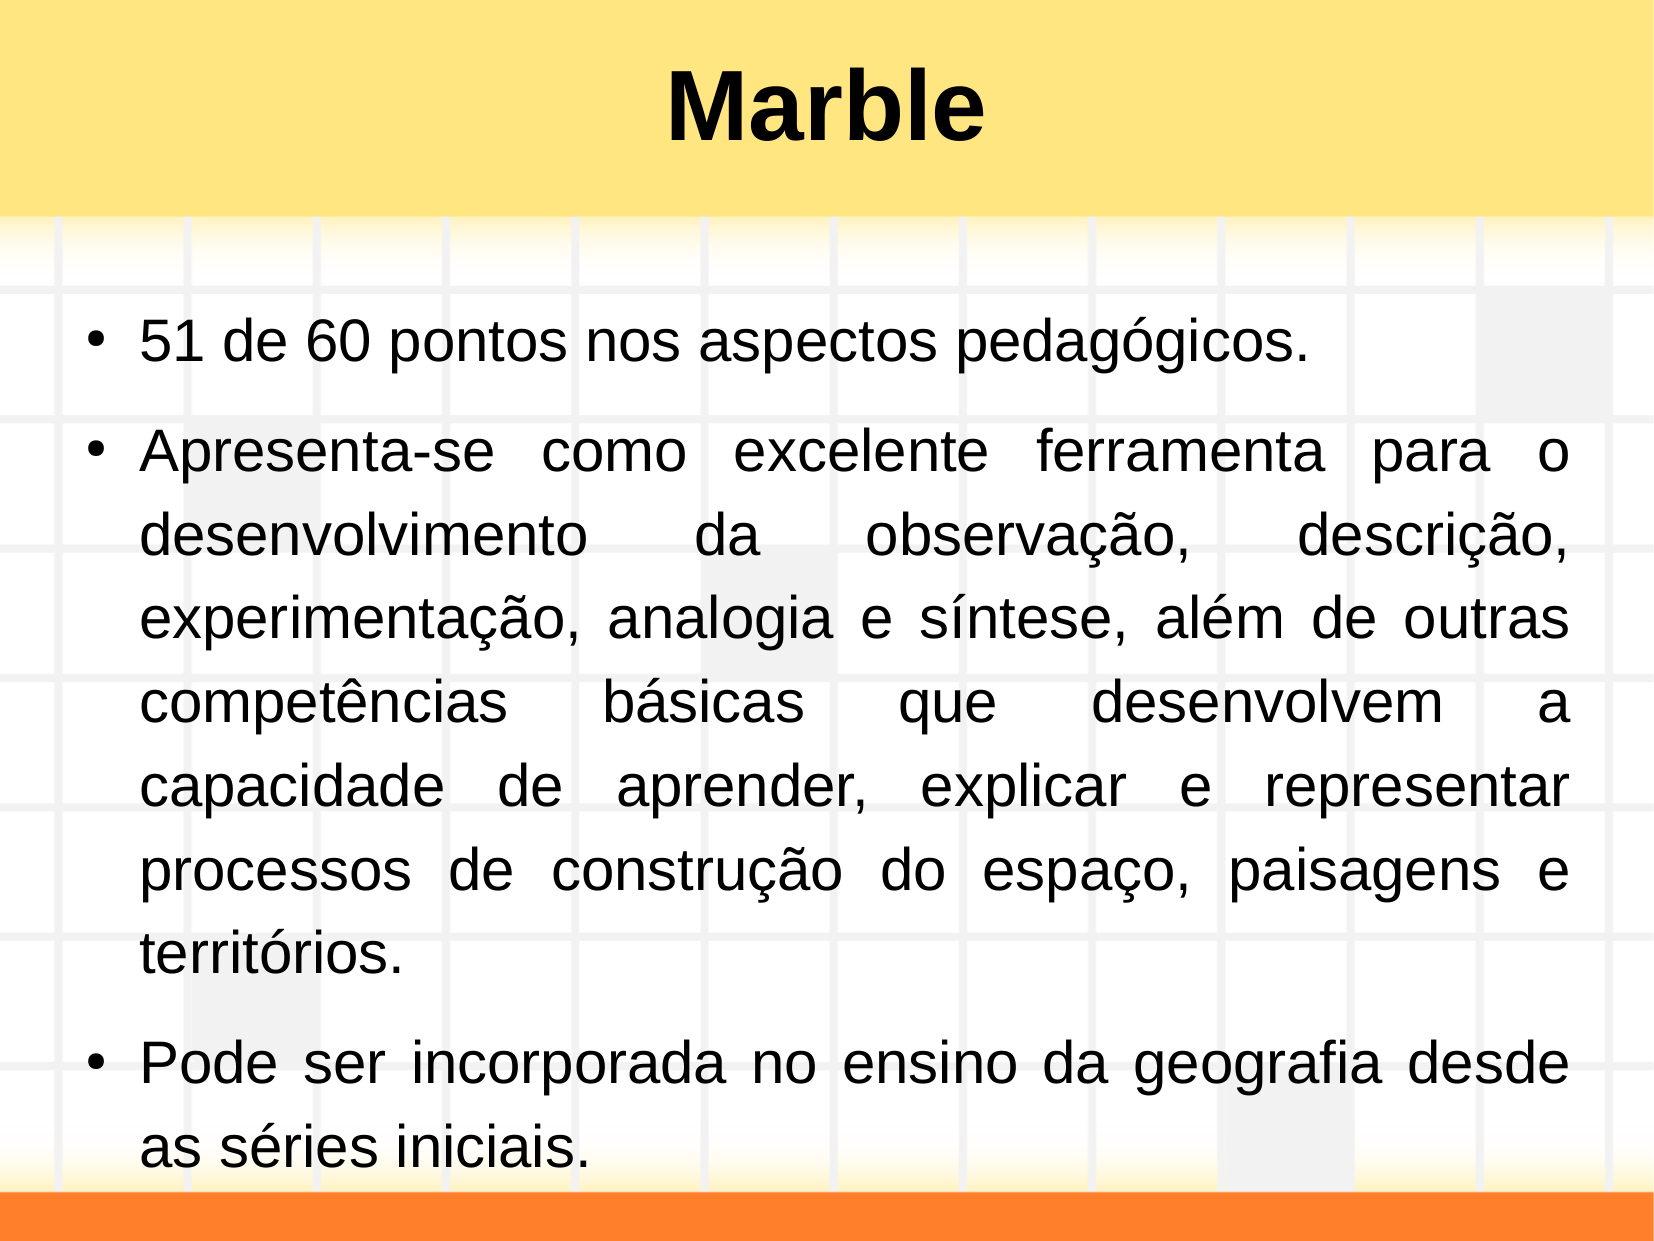

# Marble
51 de 60 pontos nos aspectos pedagógicos.
Apresenta-se como excelente ferramenta para o desenvolvimento da observação, descrição, experimentação, analogia e síntese, além de outras competências básicas que desenvolvem a capacidade de aprender, explicar e representar processos de construção do espaço, paisagens e territórios.
Pode ser incorporada no ensino da geografia desde as séries iniciais.